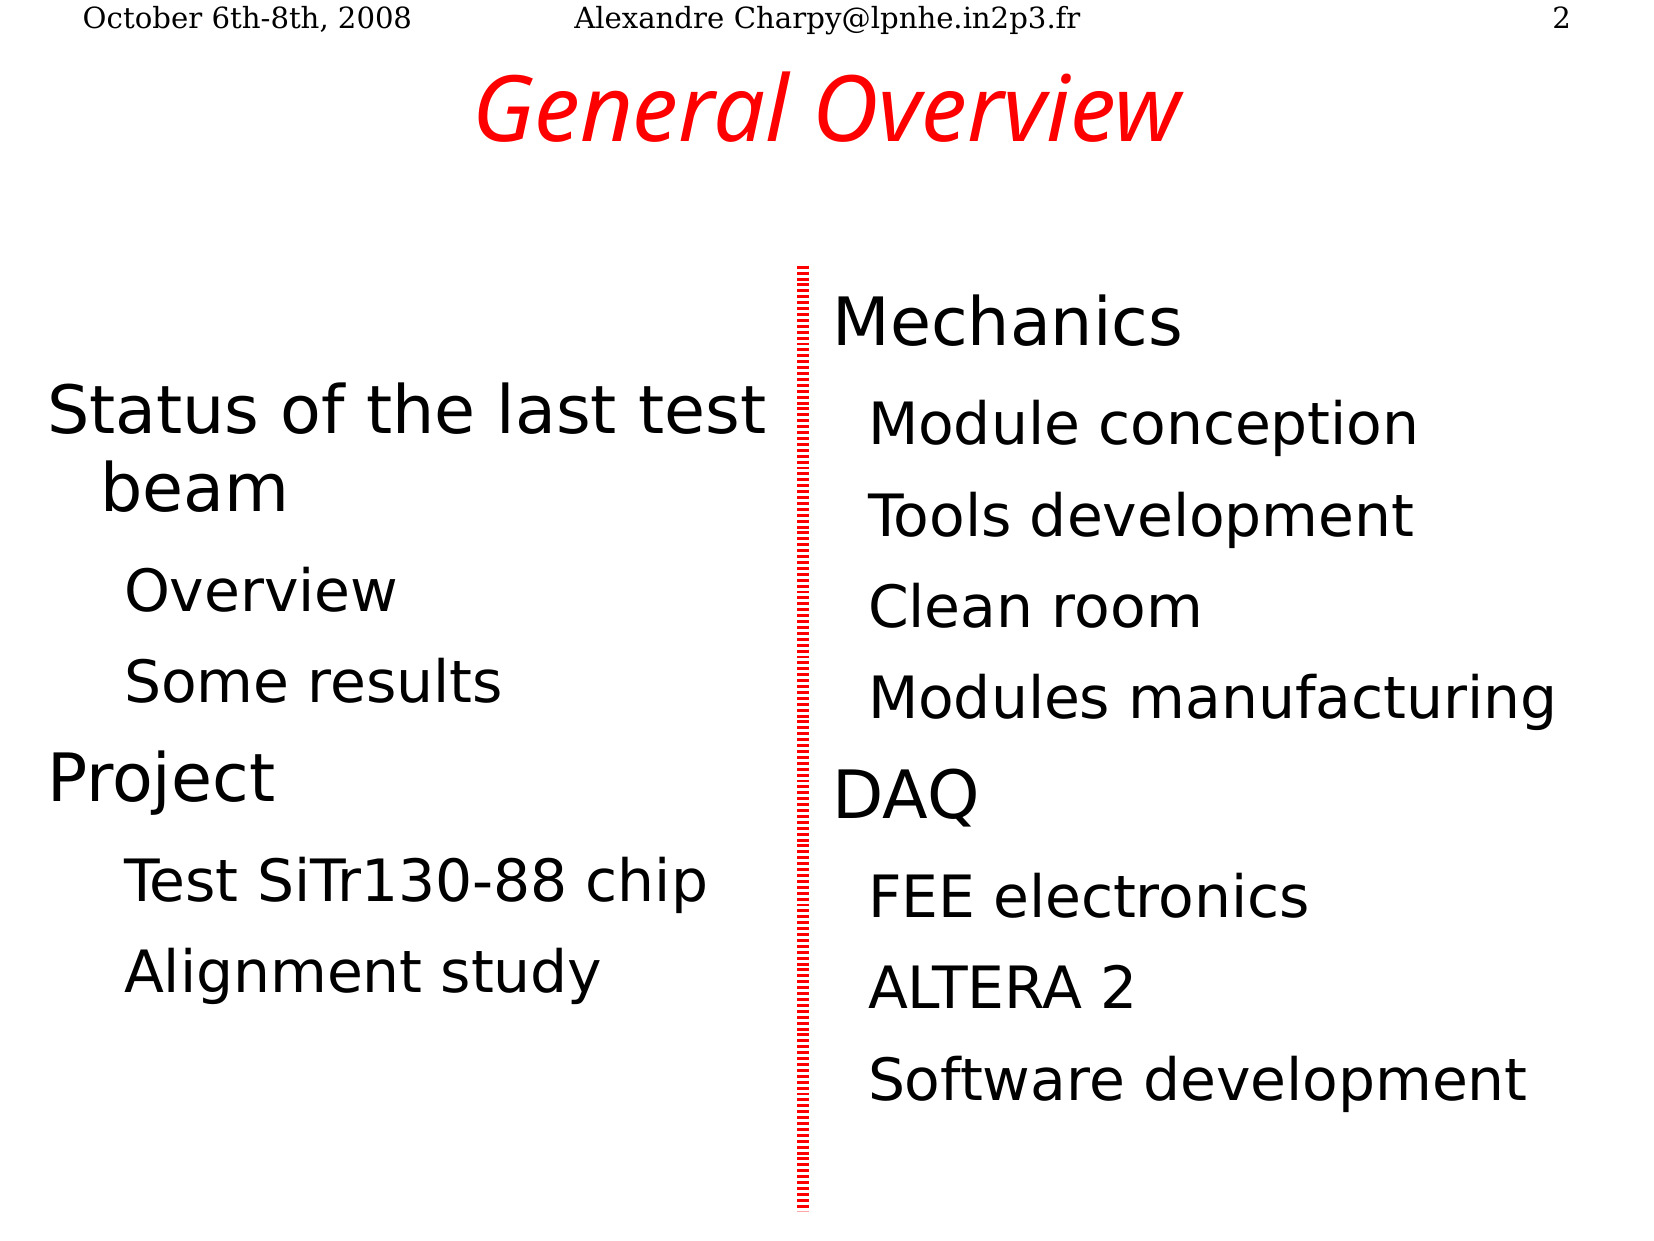

October 6th-8th, 2008
Alexandre Charpy@lpnhe.in2p3.fr
2
# General Overview
Mechanics
Module conception
Tools development
Clean room
Modules manufacturing
DAQ
FEE electronics
ALTERA 2
Software development
Status of the last test beam
Overview
Some results
Project
Test SiTr130-88 chip
Alignment study